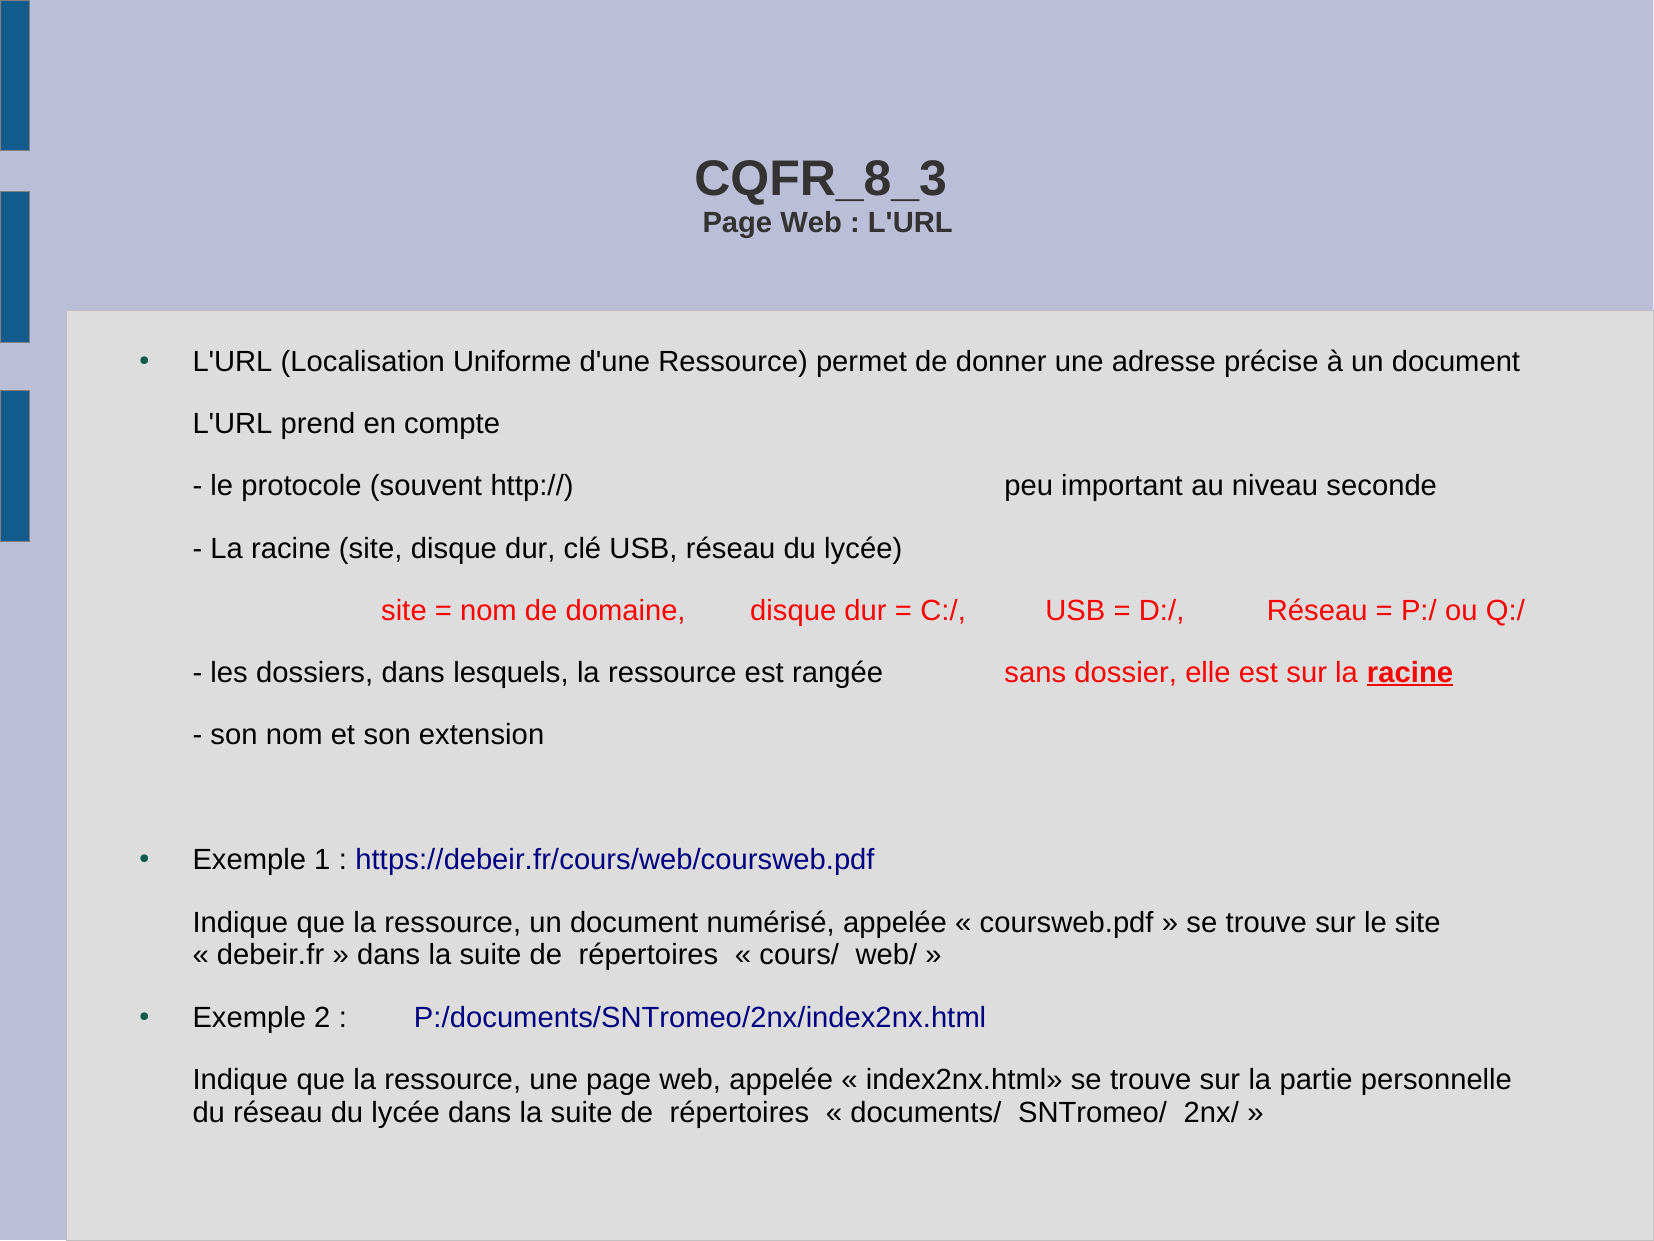

# CQFR_8_3  Page Web : L'URL
L'URL (Localisation Uniforme d'une Ressource) permet de donner une adresse précise à un document
L'URL prend en compte
- le protocole (souvent http://)						peu important au niveau seconde
- La racine (site, disque dur, clé USB, réseau du lycée)
site = nom de domaine, 	disque dur = C:/, 	USB = D:/, 		Réseau = P:/ ou Q:/
- les dossiers, dans lesquels, la ressource est rangée		sans dossier, elle est sur la racine
- son nom et son extension
Exemple 1 : https://debeir.fr/cours/web/coursweb.pdf
Indique que la ressource, un document numérisé, appelée « coursweb.pdf » se trouve sur le site « debeir.fr » dans la suite de répertoires  « cours/ web/ »
Exemple 2 : 	P:/documents/SNTromeo/2nx/index2nx.html
Indique que la ressource, une page web, appelée « index2nx.html» se trouve sur la partie personnelle du réseau du lycée dans la suite de répertoires  « documents/ SNTromeo/ 2nx/ »